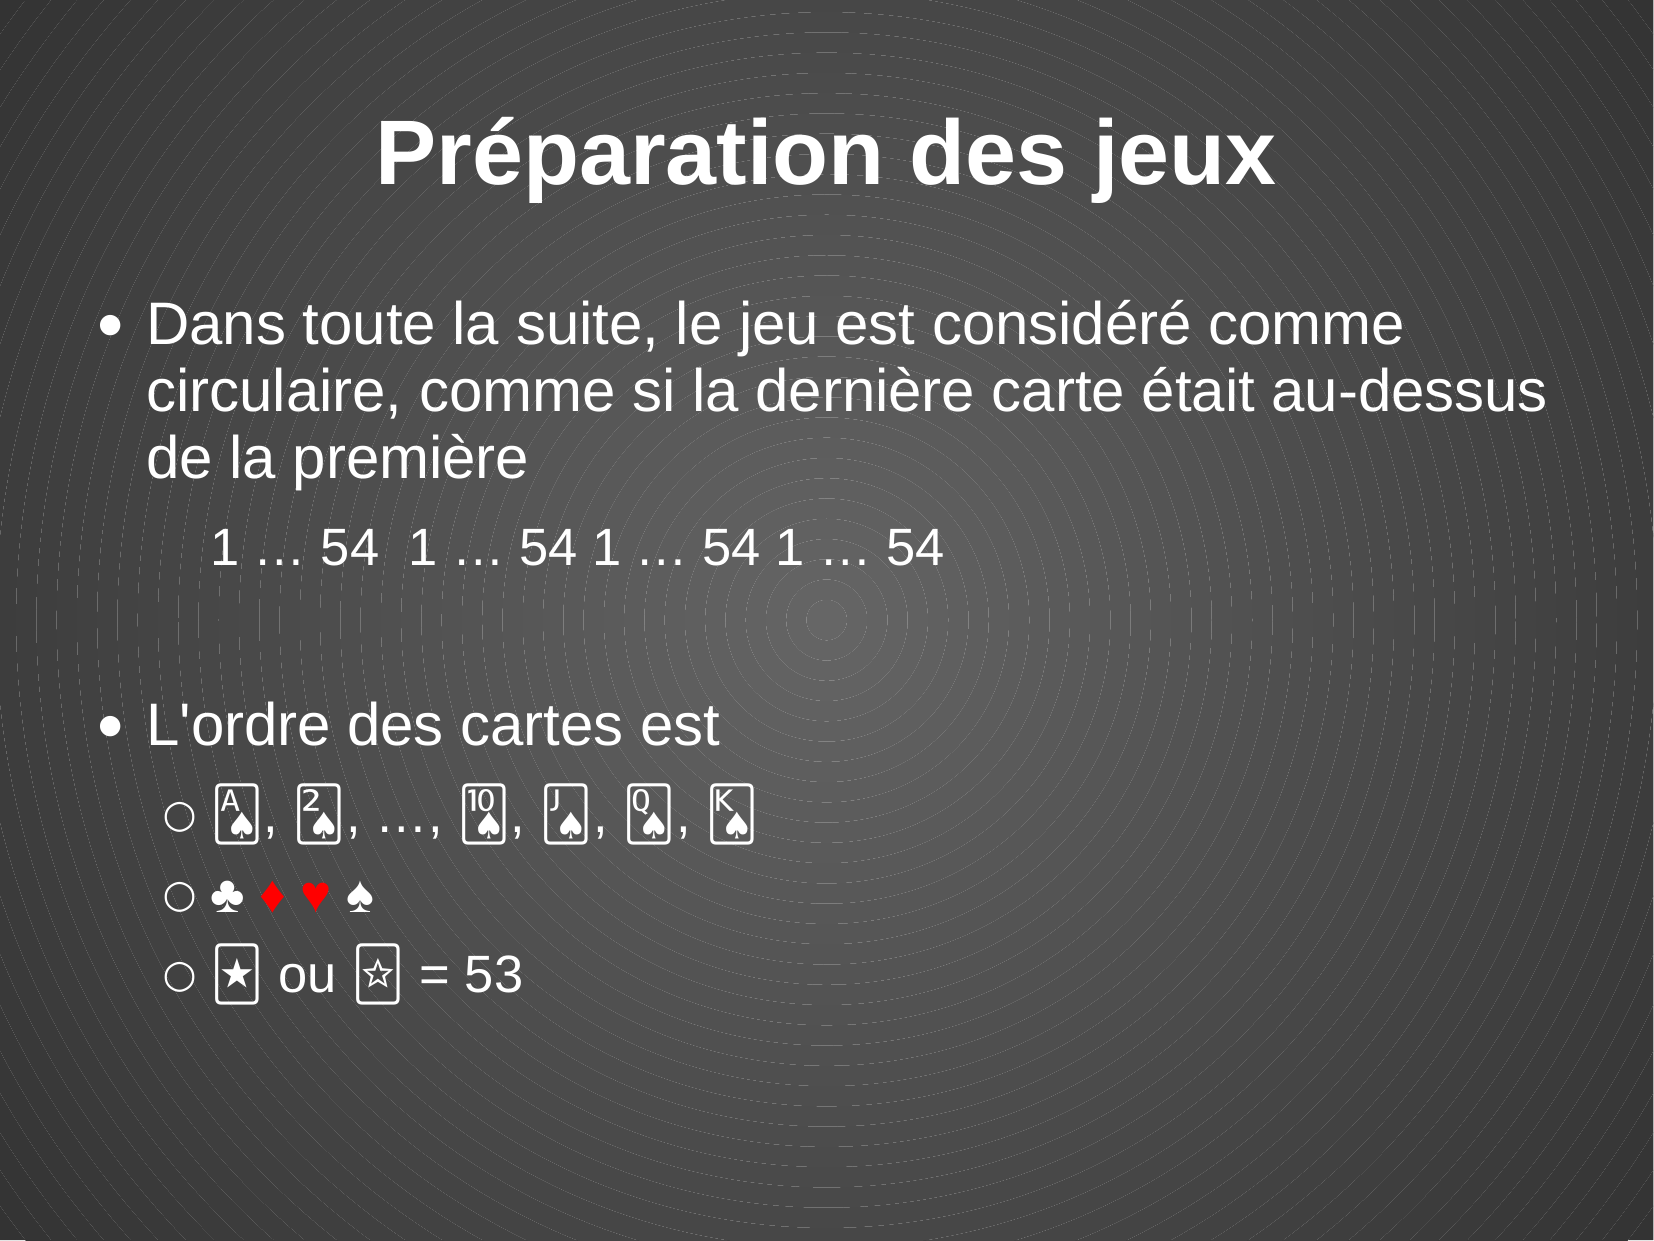

# Préparation des jeux
Dans toute la suite, le jeu est considéré comme circulaire, comme si la dernière carte était au-dessus de la première
1 … 54 1 … 54 1 … 54 1 … 54
L'ordre des cartes est
🂡, 🂢, …, 🂪, 🂫, 🂭, 🂮
♣ ♦ ♥ ♠
🃏 ou 🃟 = 53